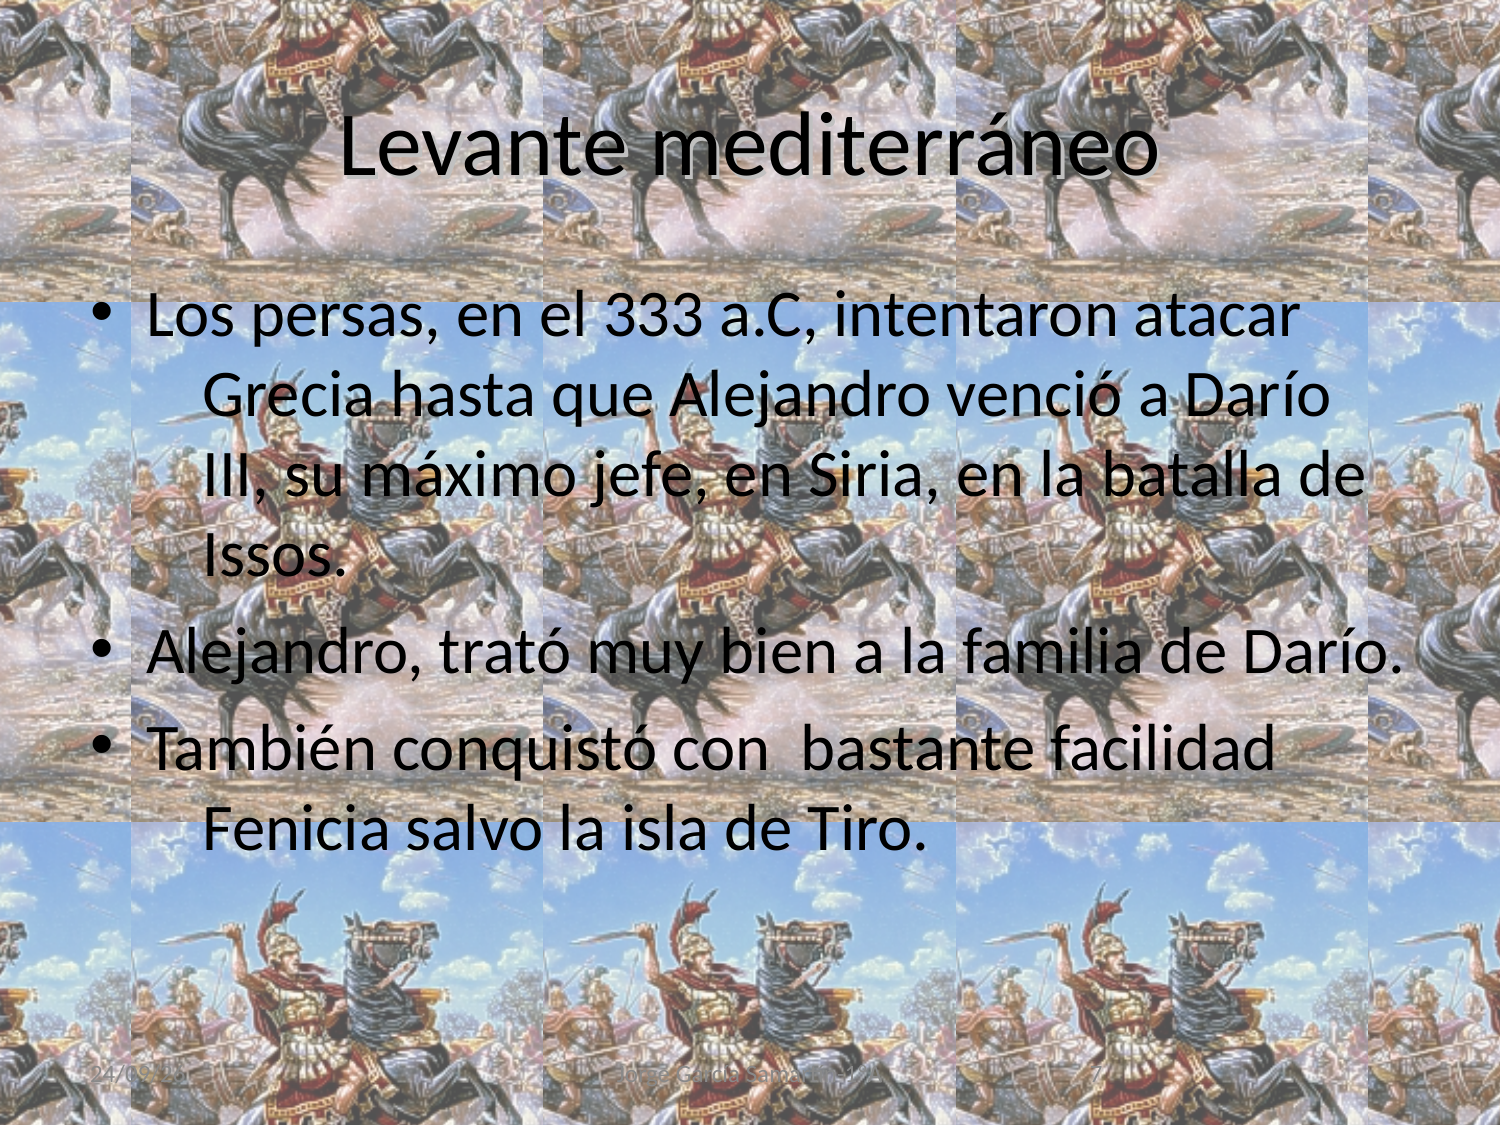

# Levante mediterráneo
Los persas, en el 333 a.C, intentaron atacar Grecia hasta que Alejandro venció a Darío III, su máximo jefe, en Siria, en la batalla de Issos.
Alejandro, trató muy bien a la familia de Darío.
También conquistó con bastante facilidad Fenicia salvo la isla de Tiro.
Jorge García Samartín-1ºA